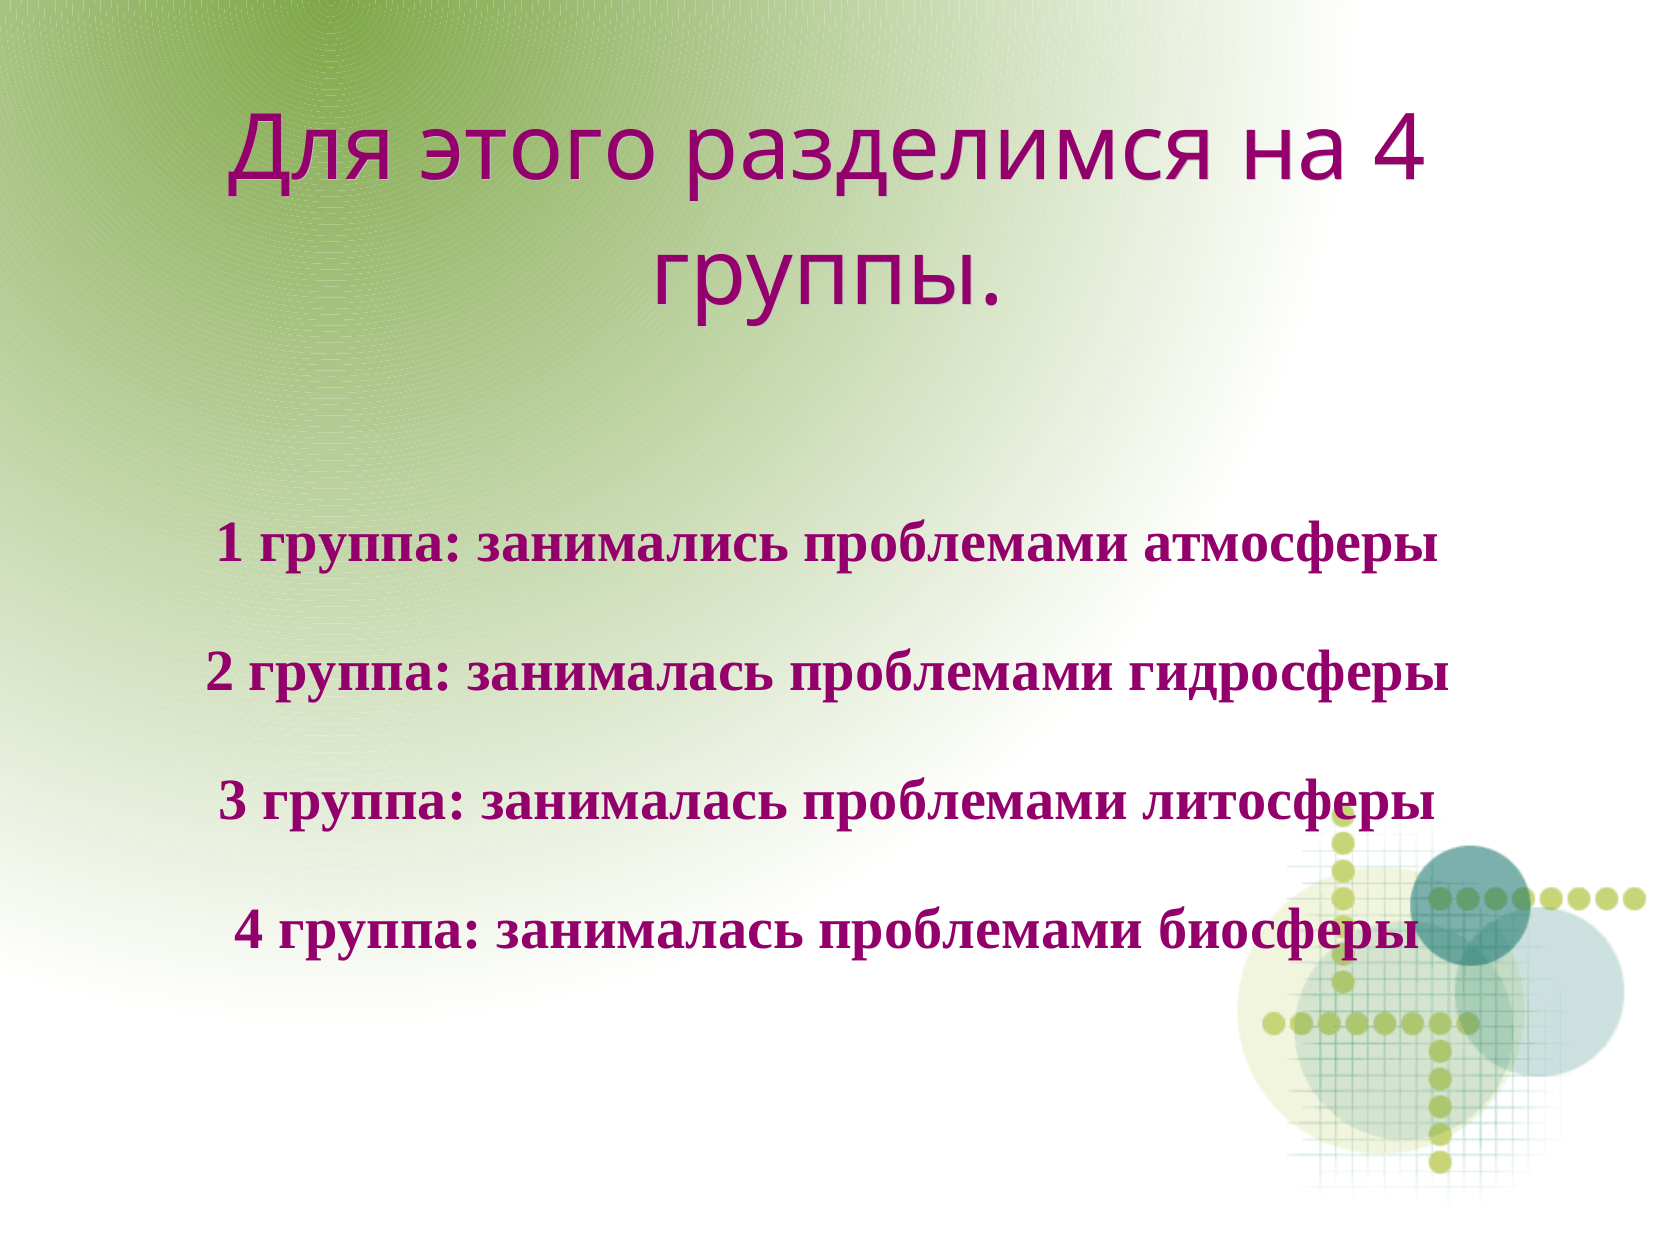

# Для этого разделимся на 4 группы.
1 группа: занимались проблемами атмосферы
2 группа: занималась проблемами гидросферы
3 группа: занималась проблемами литосферы
4 группа: занималась проблемами биосферы